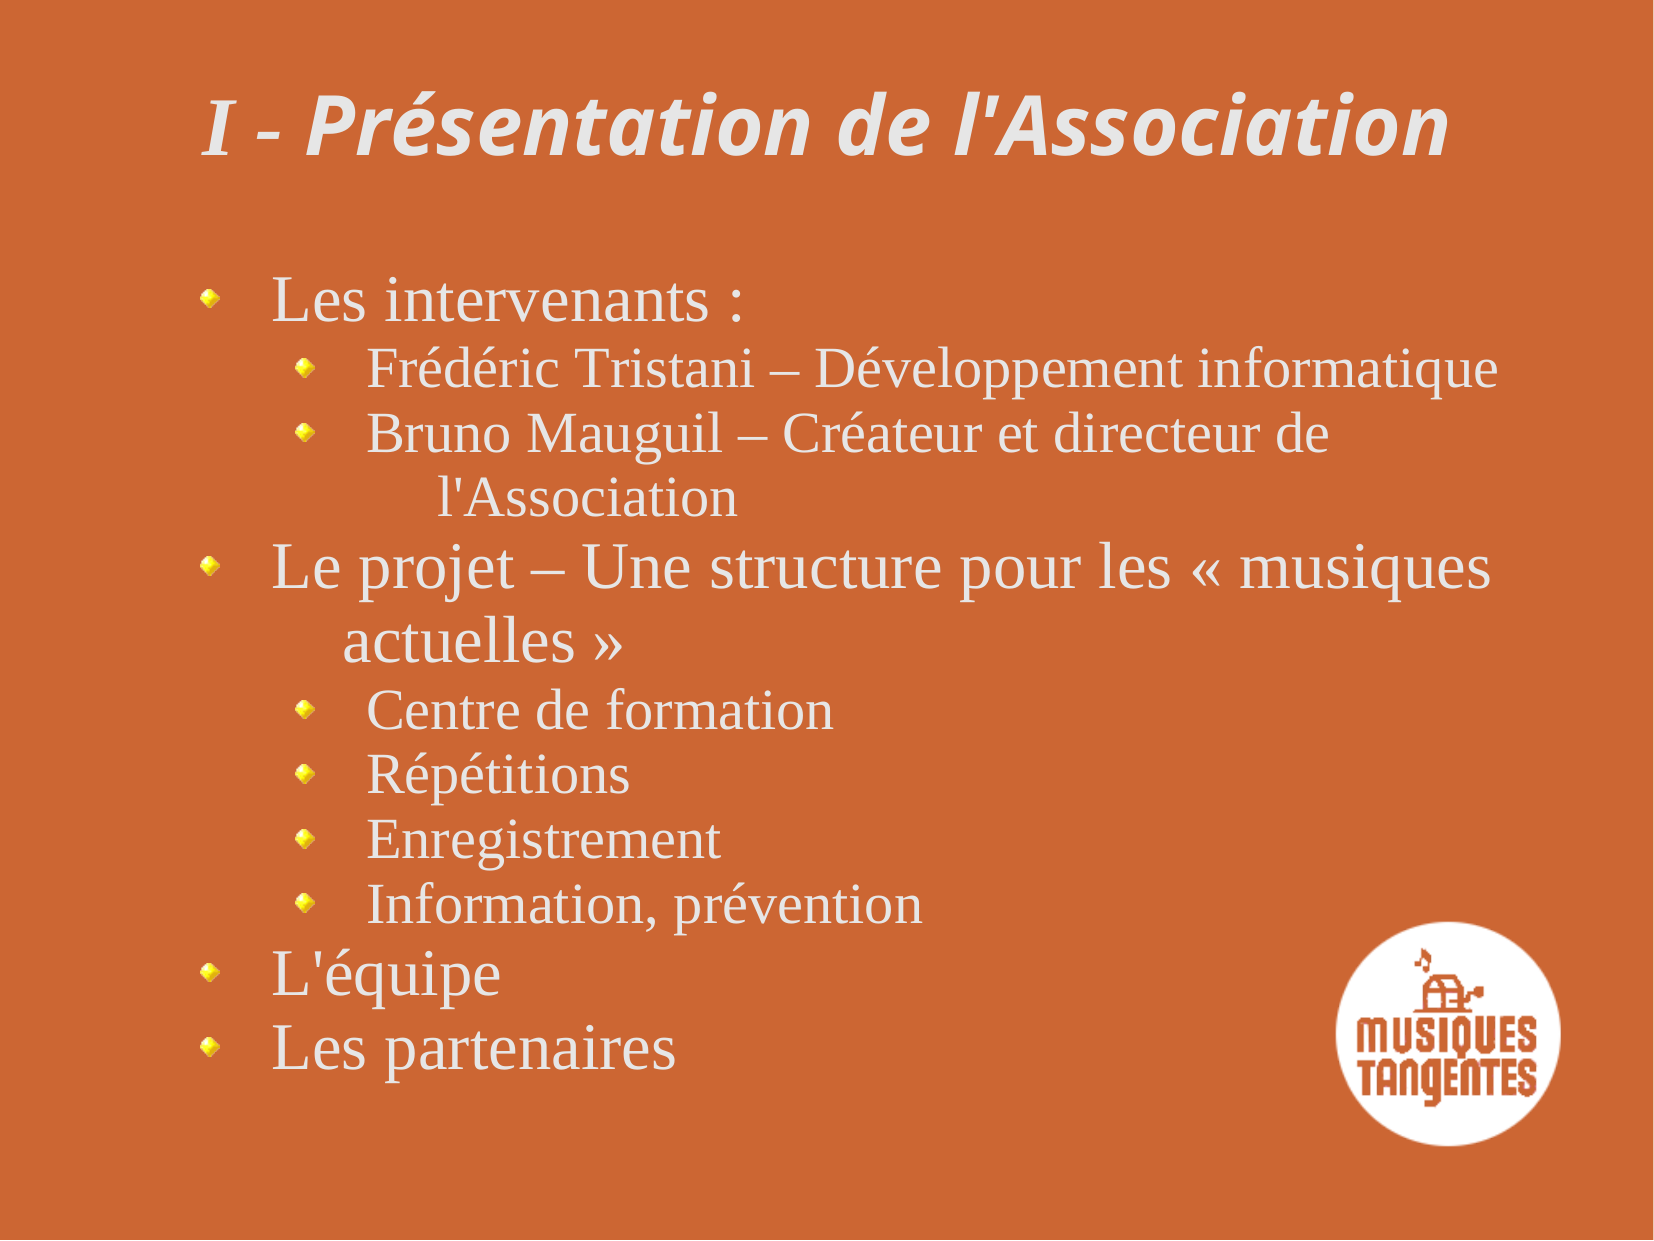

# I - Présentation de l'Association
Les intervenants :
Frédéric Tristani – Développement informatique
Bruno Mauguil – Créateur et directeur de l'Association
Le projet – Une structure pour les « musiques actuelles »
Centre de formation
Répétitions
Enregistrement
Information, prévention
L'équipe
Les partenaires